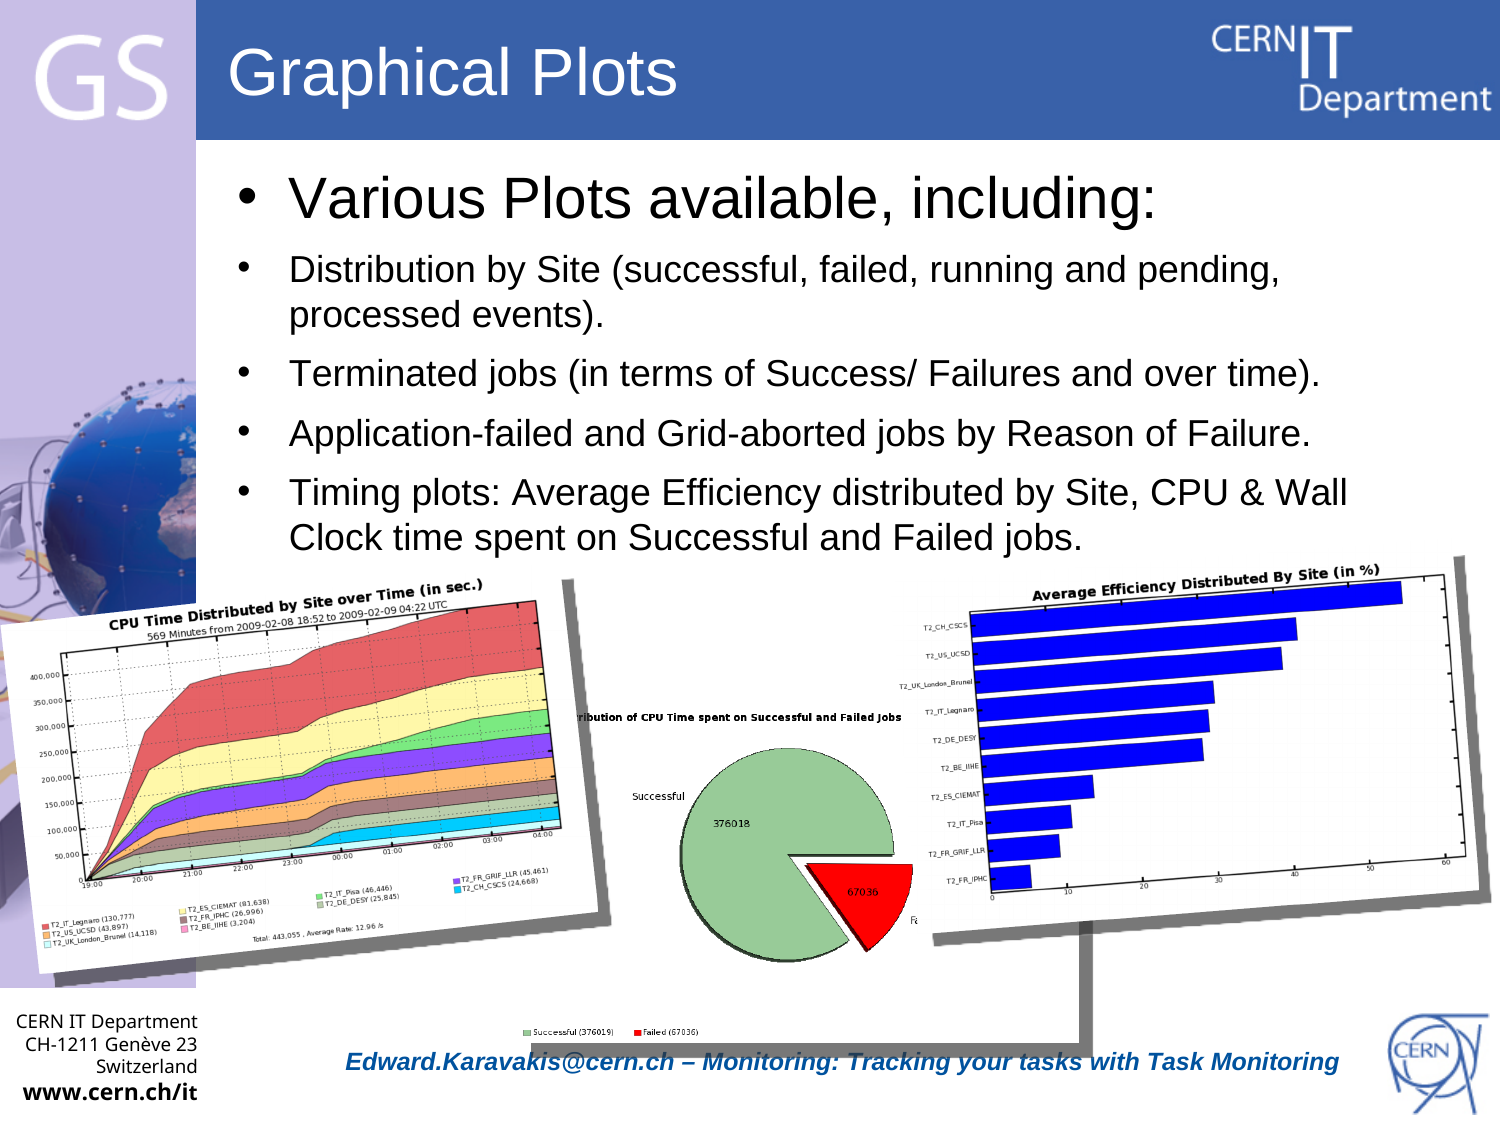

Graphical Plots
Various Plots available, including:
Distribution by Site (successful, failed, running and pending, processed events).
Terminated jobs (in terms of Success/ Failures and over time).
Application-failed and Grid-aborted jobs by Reason of Failure.
Timing plots: Average Efficiency distributed by Site, CPU & Wall Clock time spent on Successful and Failed jobs.
Edward.Karavakis@cern.ch – Monitoring: Tracking your tasks with Task Monitoring